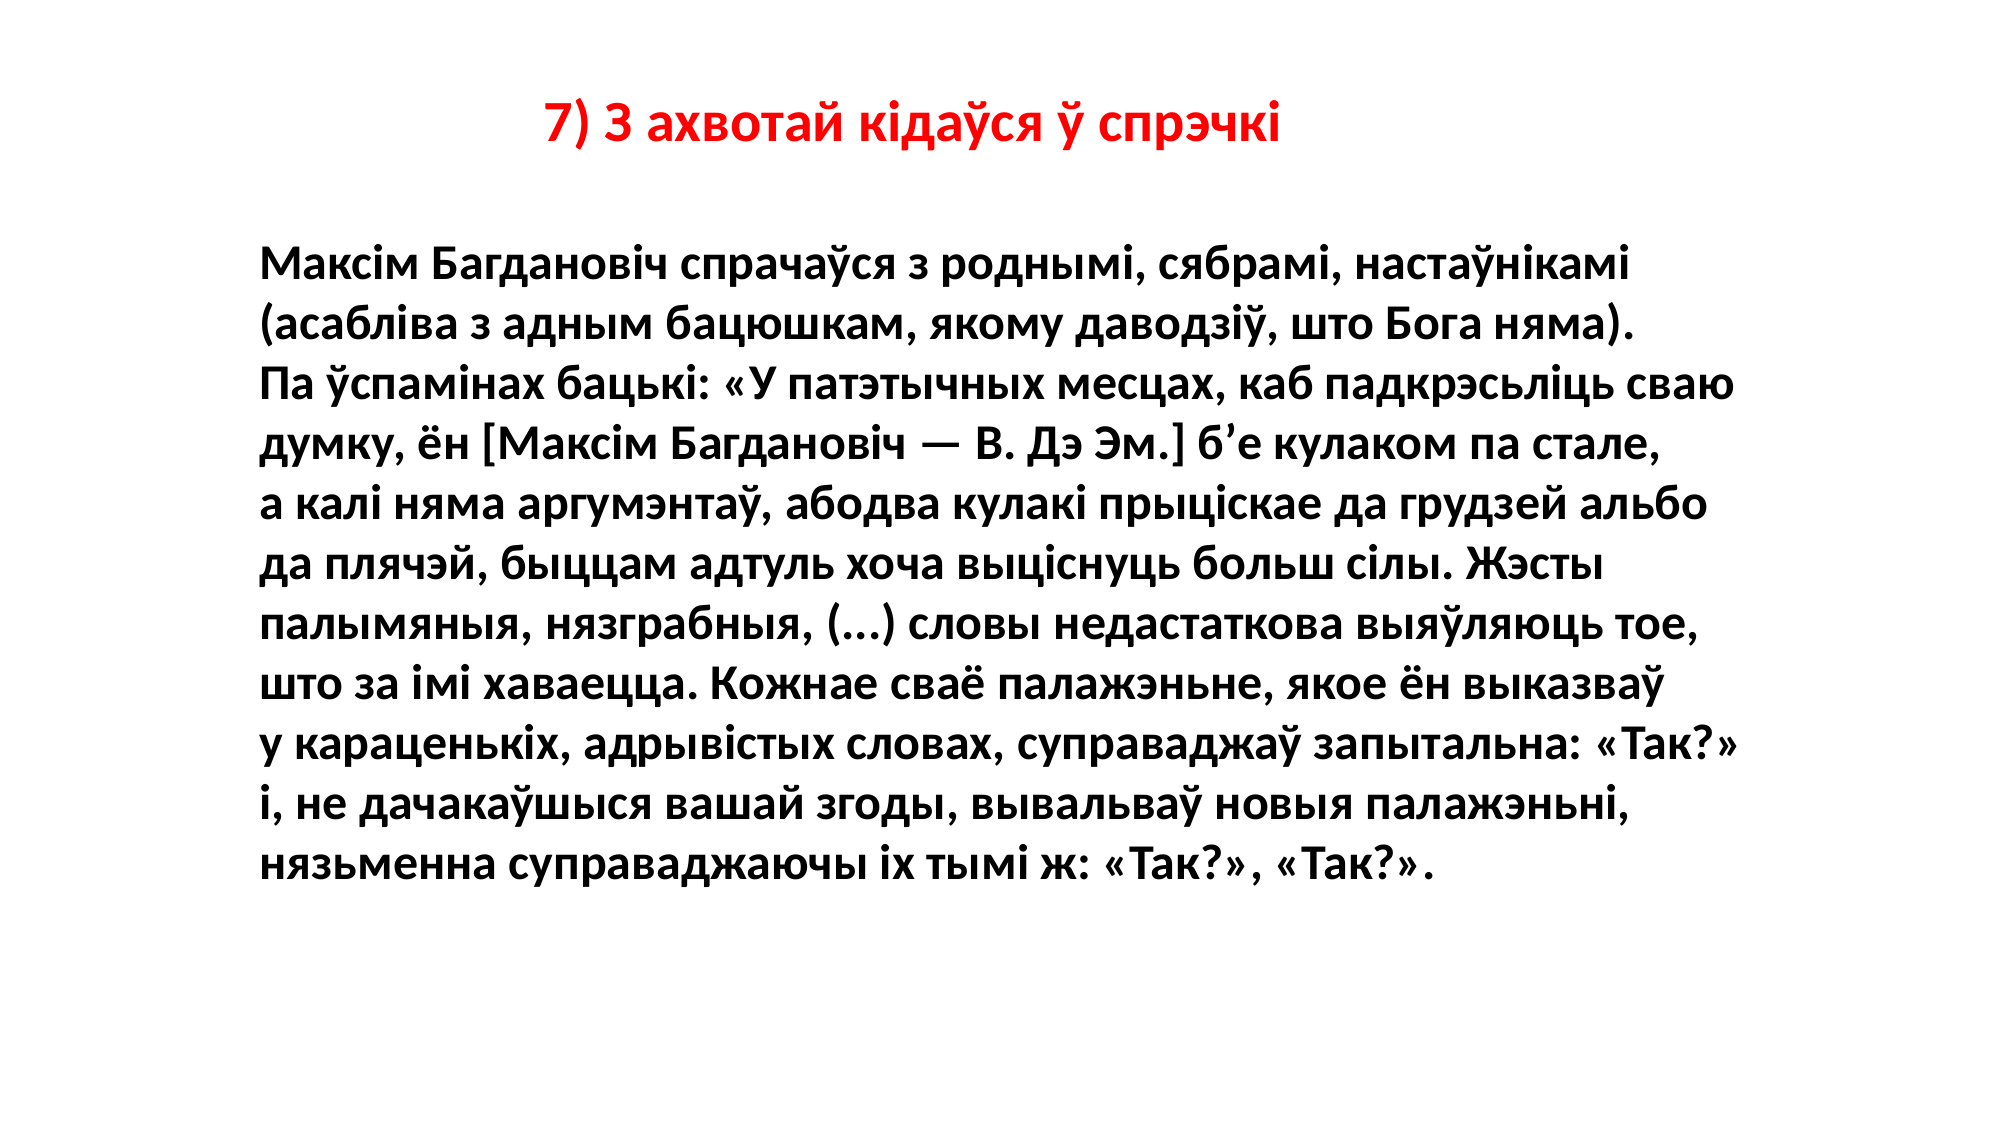

7) З ахвотай кідаўся ў спрэчкі
Максім Багдановіч спрачаўся з роднымі, сябрамі, настаўнікамі (асабліва з адным бацюшкам, якому даводзіў, што Бога няма).
Па ўспамінах бацькі: «У патэтычных месцах, каб падкрэсьліць сваю думку, ён [Максім Багдановіч — В. Дэ Эм.] б’е кулаком па стале,
а калі няма аргумэнтаў, абодва кулакі прыціскае да грудзей альбо
да плячэй, быццам адтуль хоча выціснуць больш сілы. Жэсты палымяныя, нязграбныя, (...) словы недастаткова выяўляюць тое, што за імі хаваецца. Кожнае сваё палажэньне, якое ён выказваў
у караценькіх, адрывістых словах, суправаджаў запытальна: «Так?»
і, не дачакаўшыся вашай згоды, вывальваў новыя палажэньні, нязьменна суправаджаючы іх тымі ж: «Так?», «Так?».